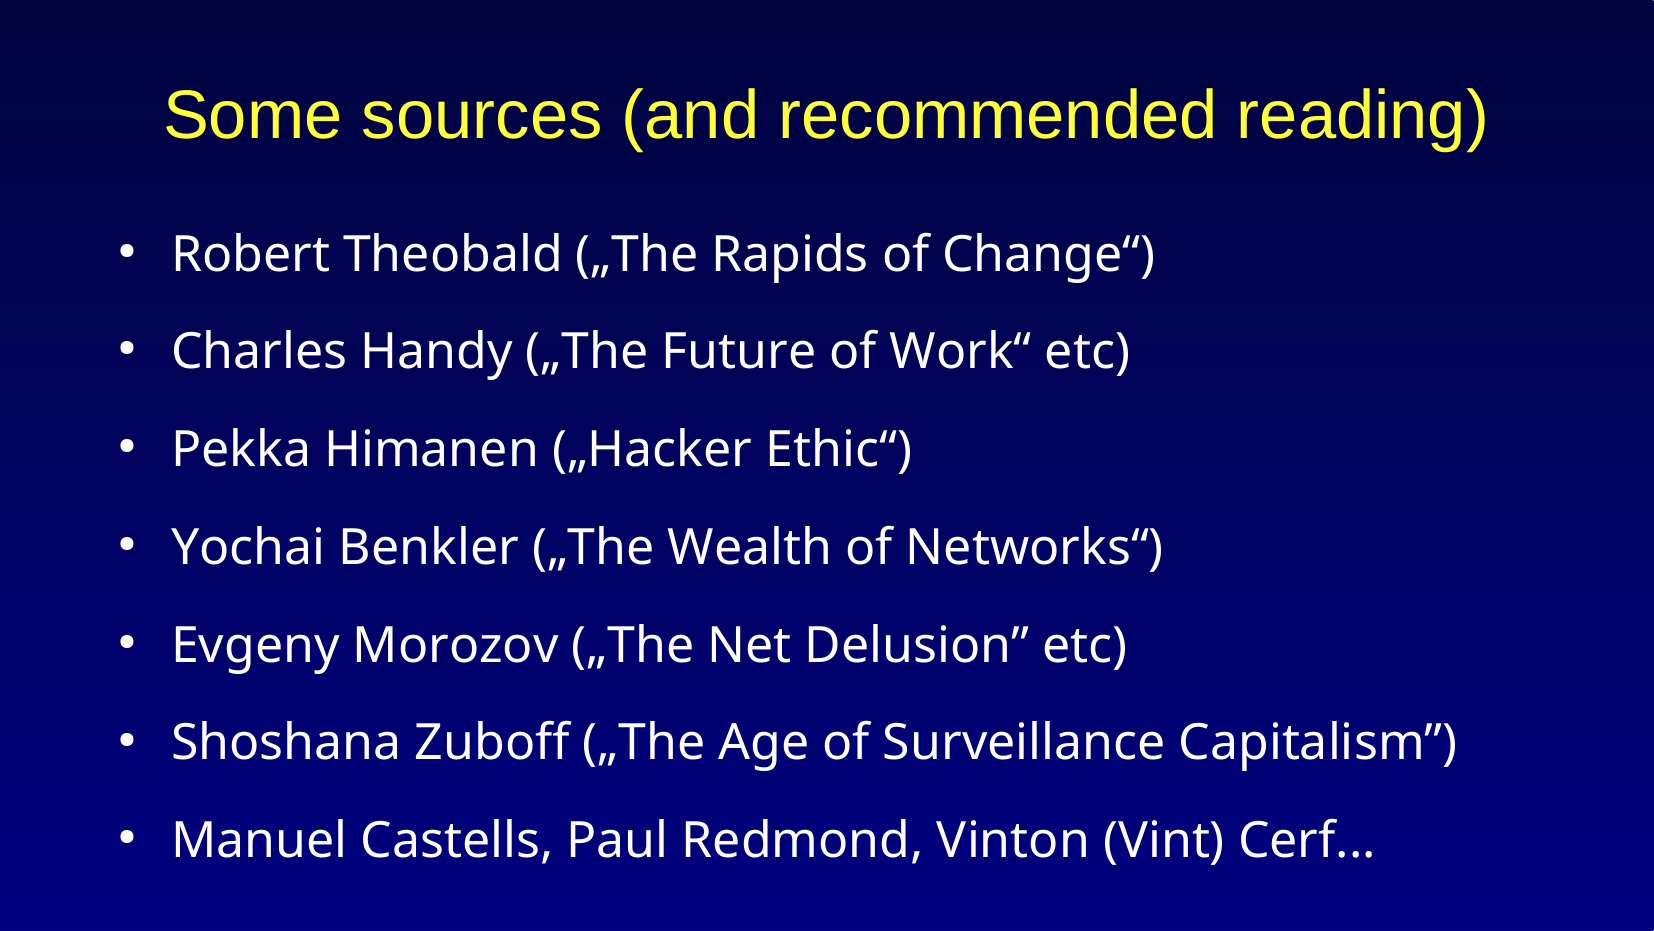

# Some sources (and recommended reading)
Robert Theobald („The Rapids of Change“)
Charles Handy („The Future of Work“ etc)
Pekka Himanen („Hacker Ethic“)
Yochai Benkler („The Wealth of Networks“)
Evgeny Morozov („The Net Delusion” etc)
Shoshana Zuboff („The Age of Surveillance Capitalism”)
Manuel Castells, Paul Redmond, Vinton (Vint) Cerf...